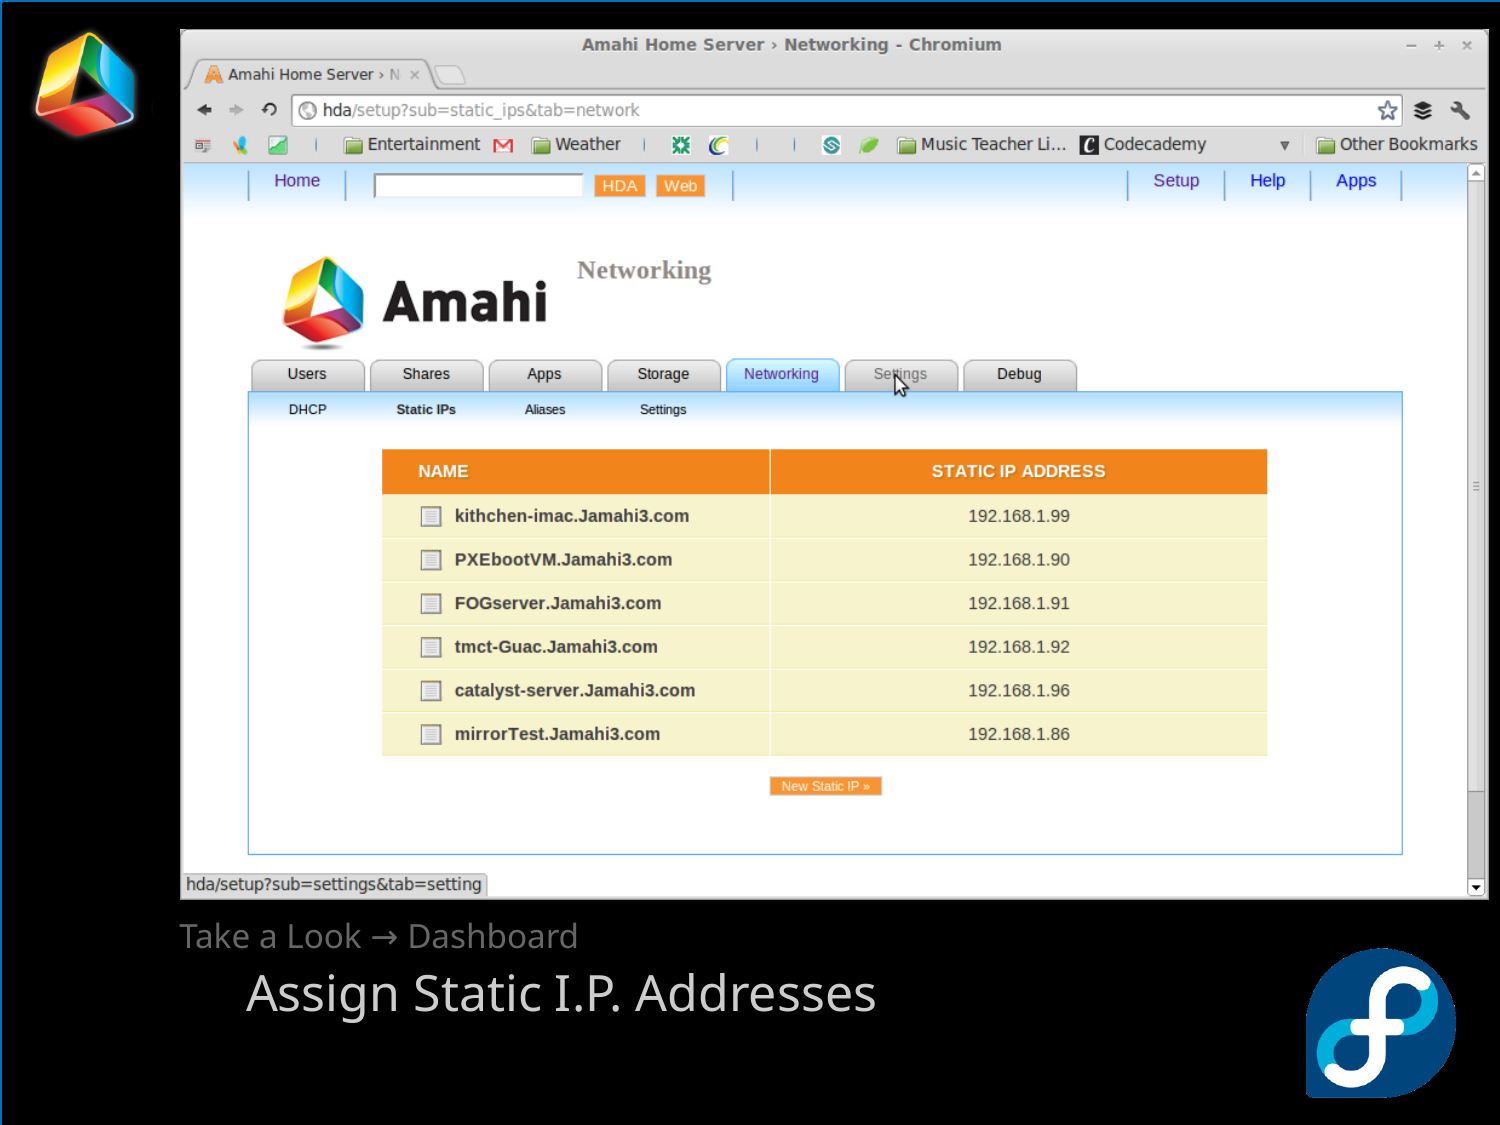

# Installation
 Take a Look → Dashboard
	Assign Static I.P. Addresses